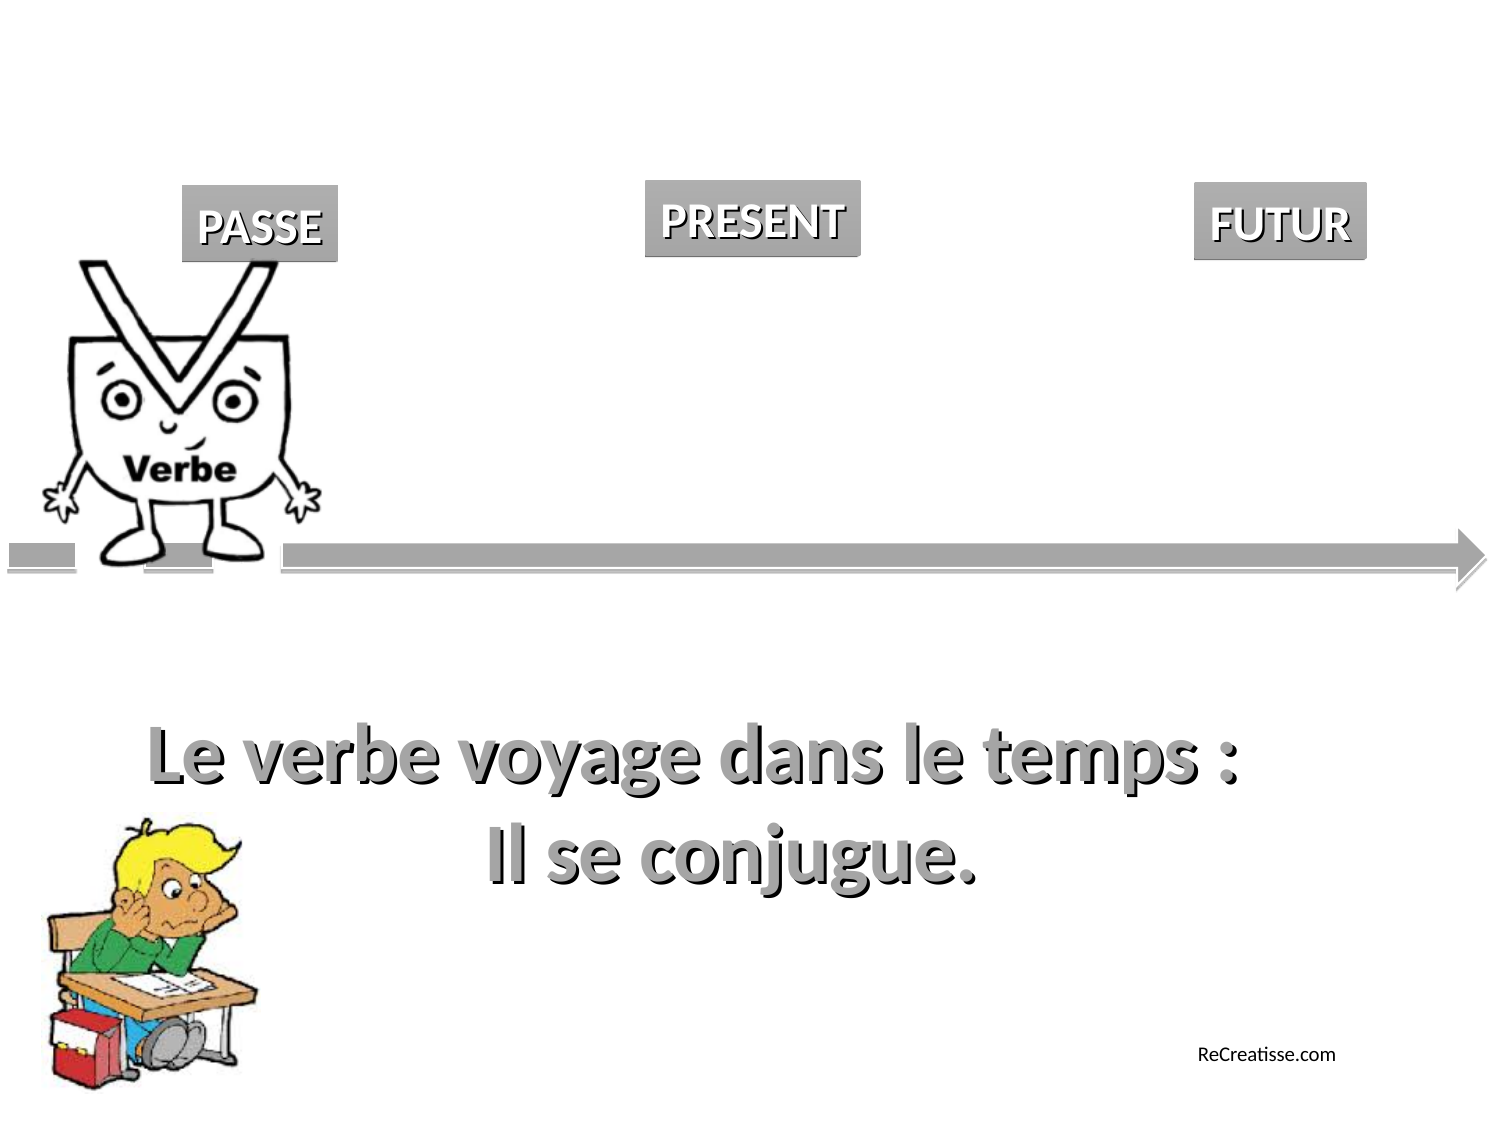

PRESENT
FUTUR
PASSE
Le verbe voyage dans le temps :
 Il se conjugue.
ReCreatisse.com